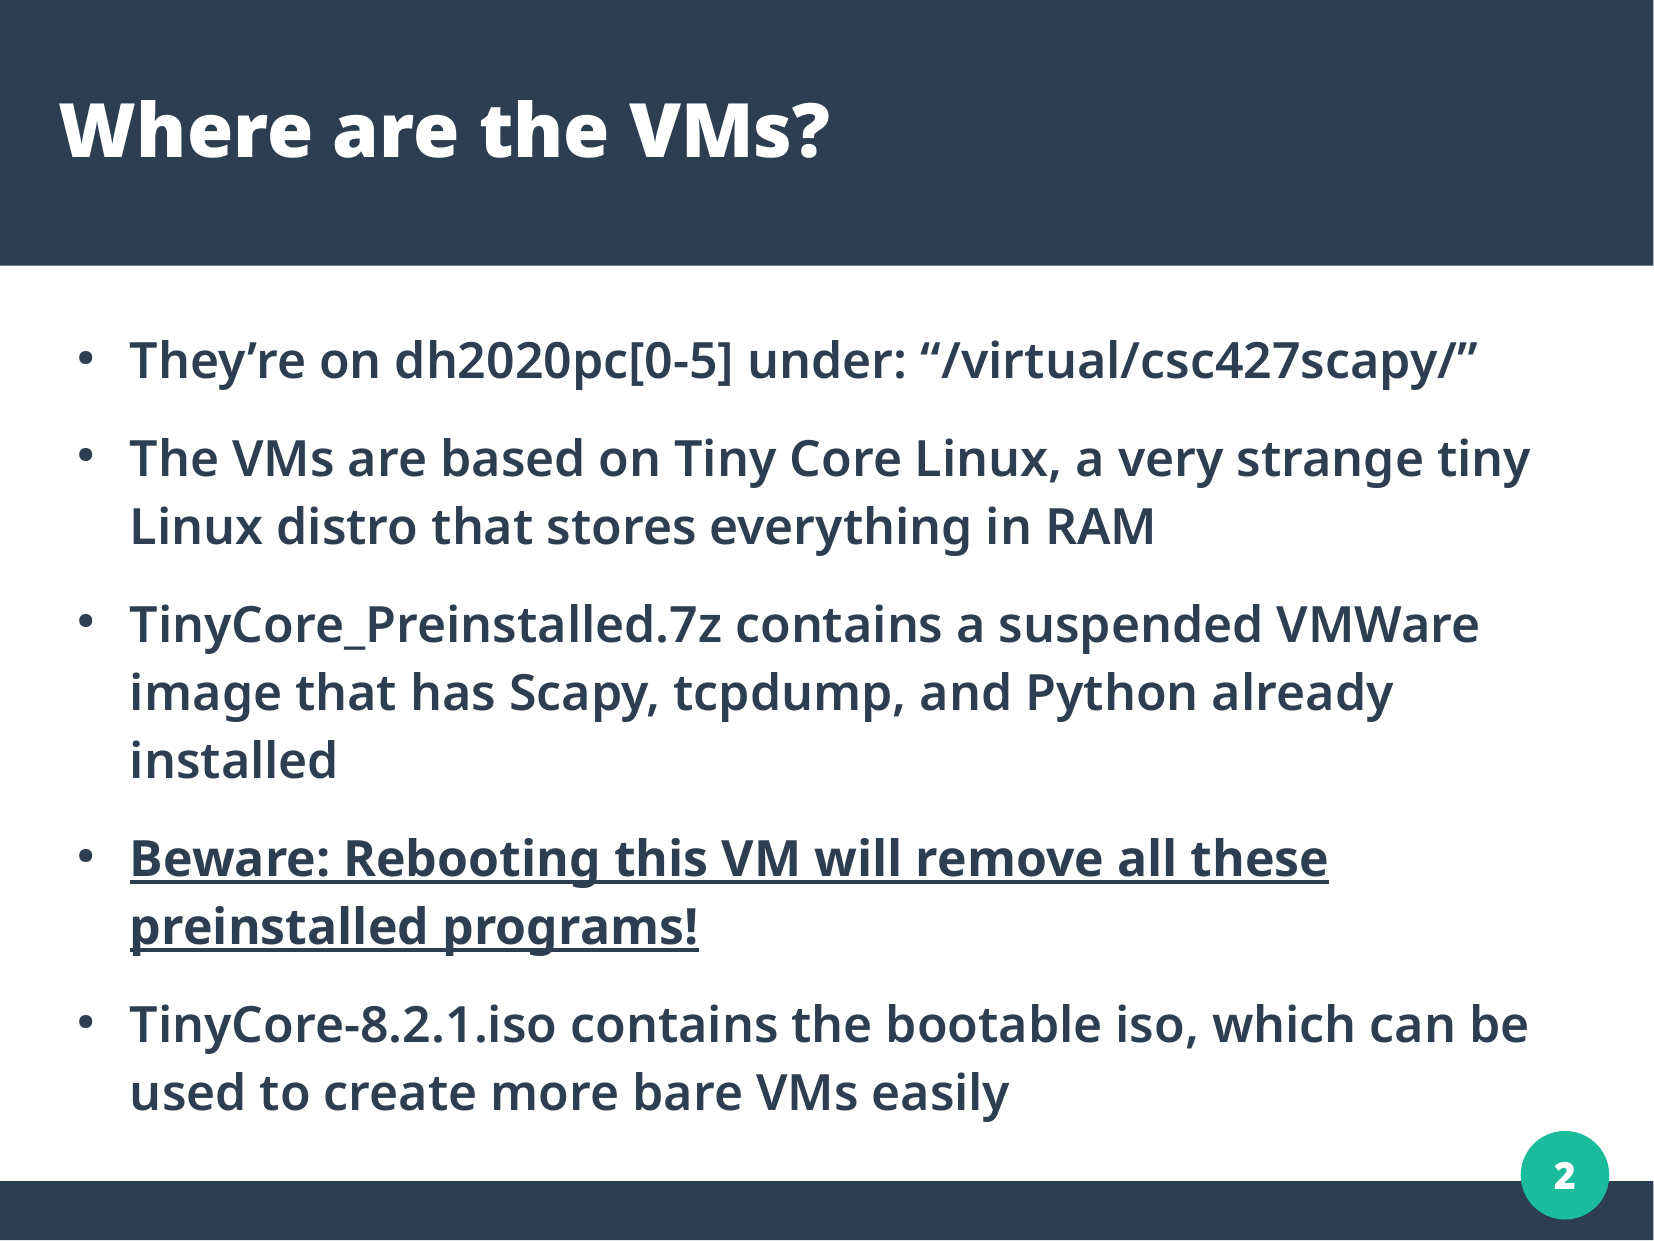

# Where are the VMs?
They’re on dh2020pc[0-5] under: “/virtual/csc427scapy/”
The VMs are based on Tiny Core Linux, a very strange tiny Linux distro that stores everything in RAM
TinyCore_Preinstalled.7z contains a suspended VMWare image that has Scapy, tcpdump, and Python already installed
Beware: Rebooting this VM will remove all these preinstalled programs!
TinyCore-8.2.1.iso contains the bootable iso, which can be used to create more bare VMs easily
2